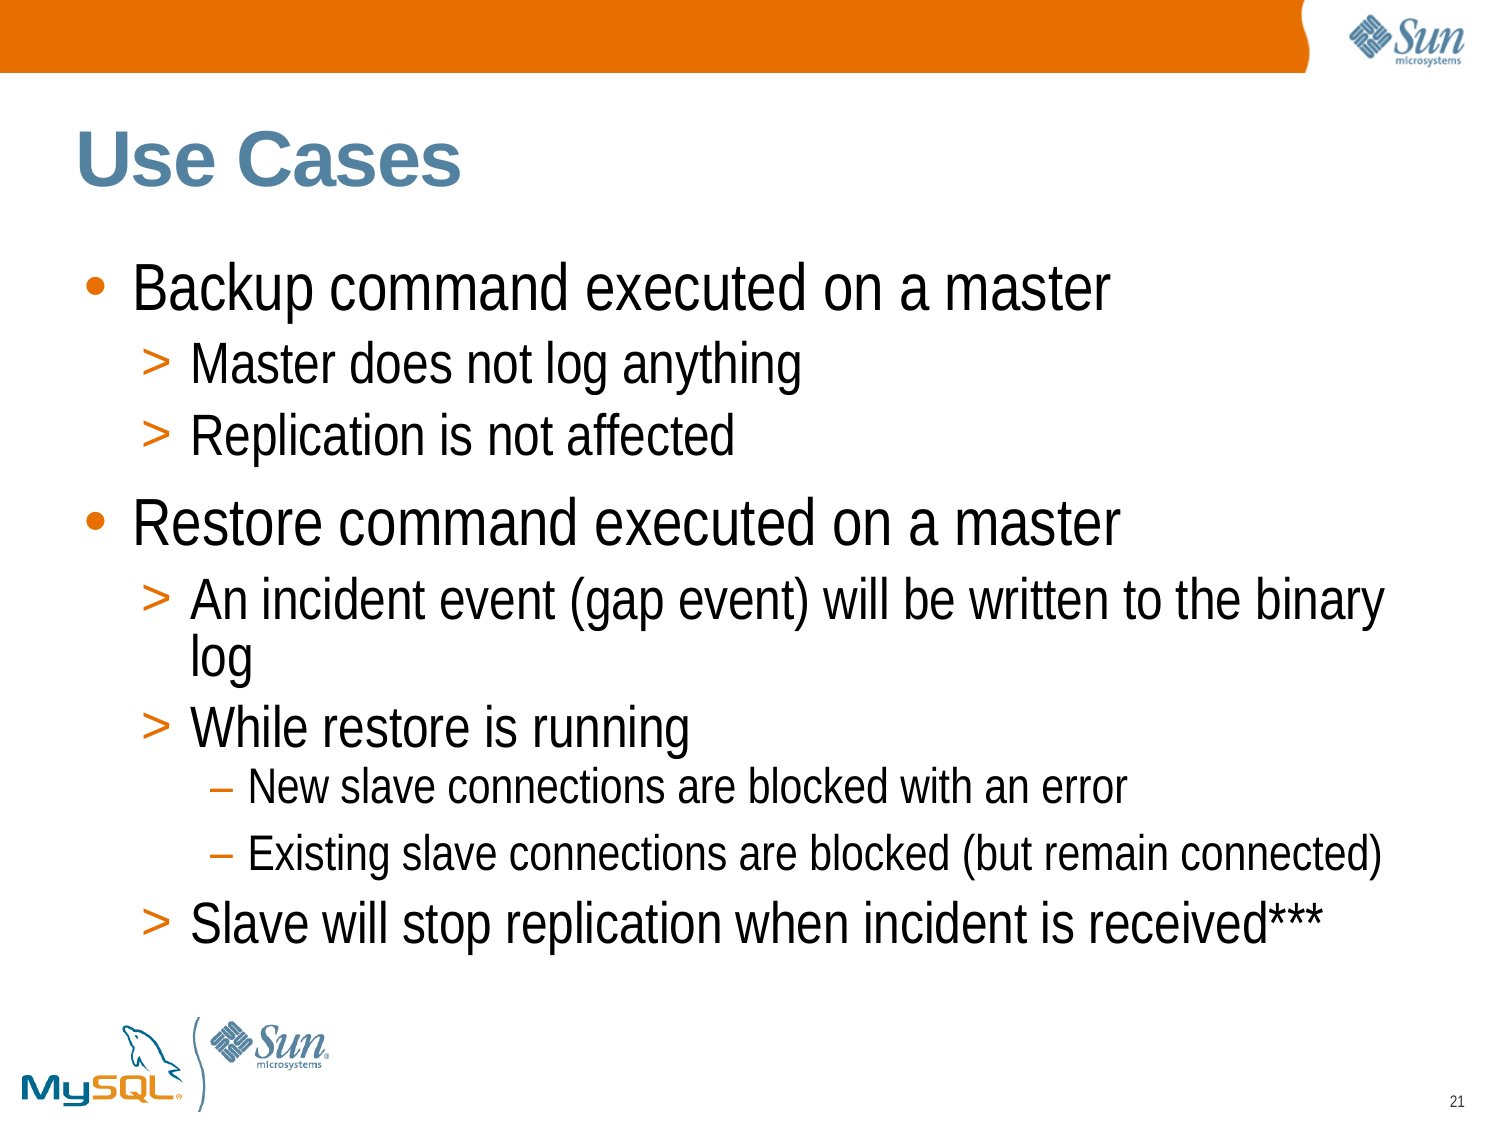

# Use Cases
Backup command executed on a master
Master does not log anything
Replication is not affected
Restore command executed on a master
An incident event (gap event) will be written to the binary log
While restore is running
New slave connections are blocked with an error
Existing slave connections are blocked (but remain connected)
Slave will stop replication when incident is received***